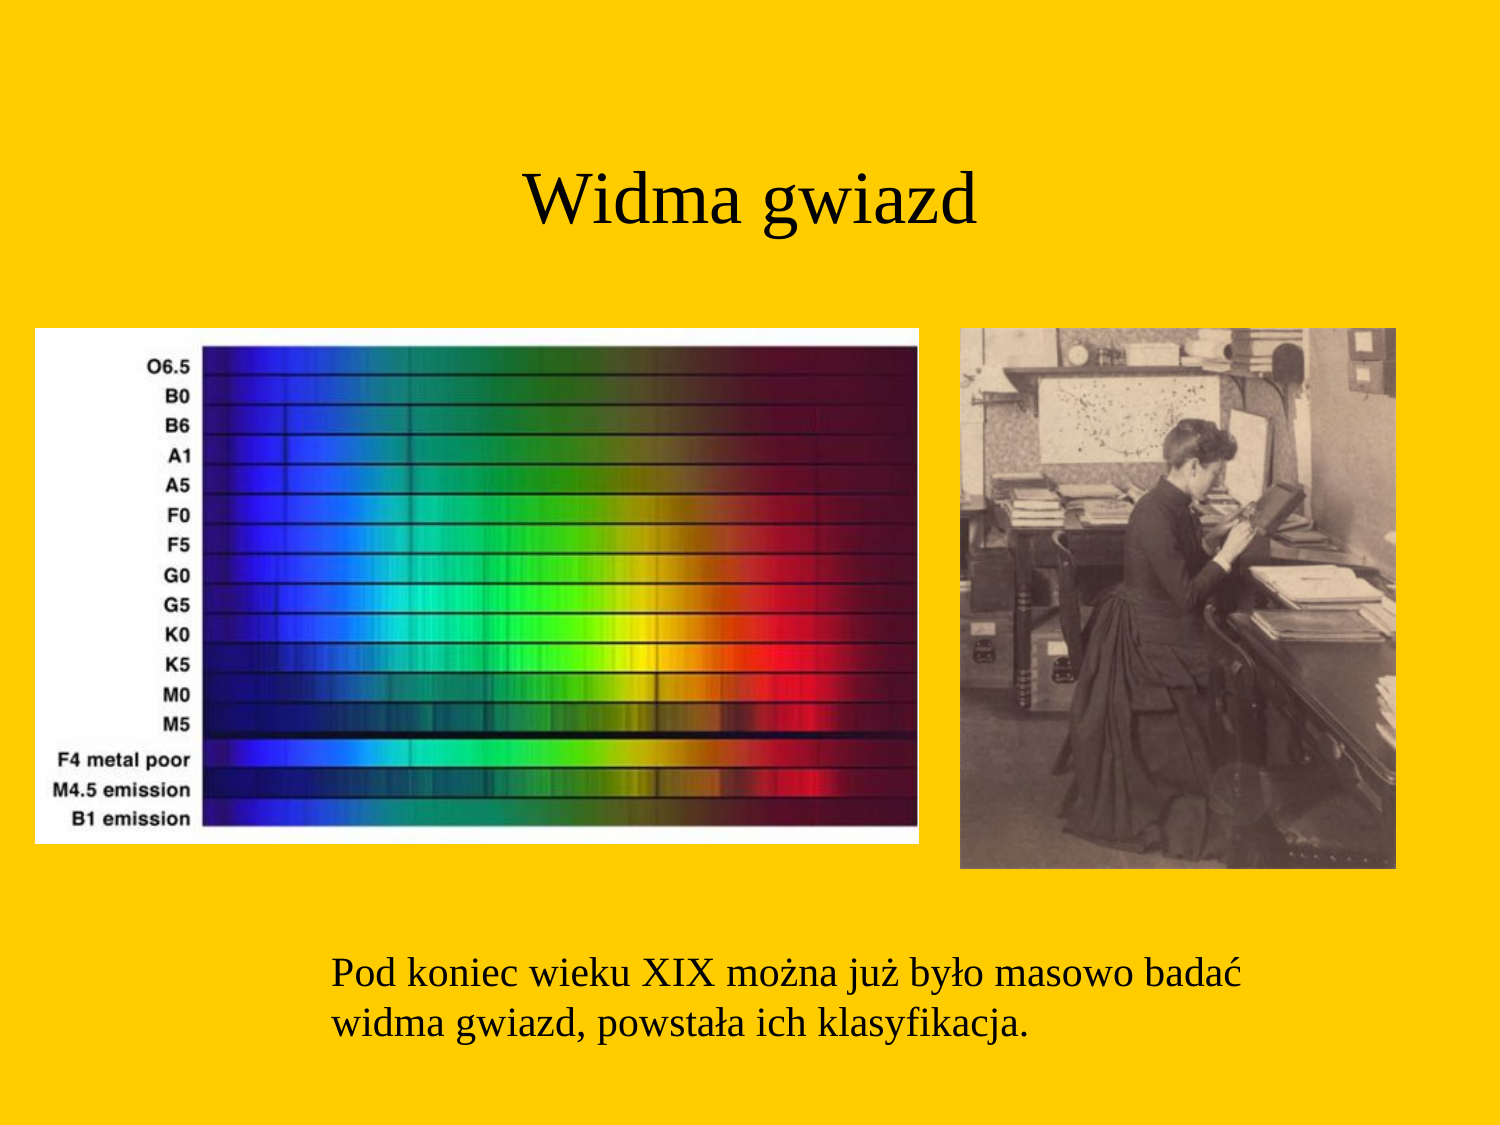

# Widma gwiazd
Pod koniec wieku XIX można już było masowo badać widma gwiazd, powstała ich klasyfikacja.